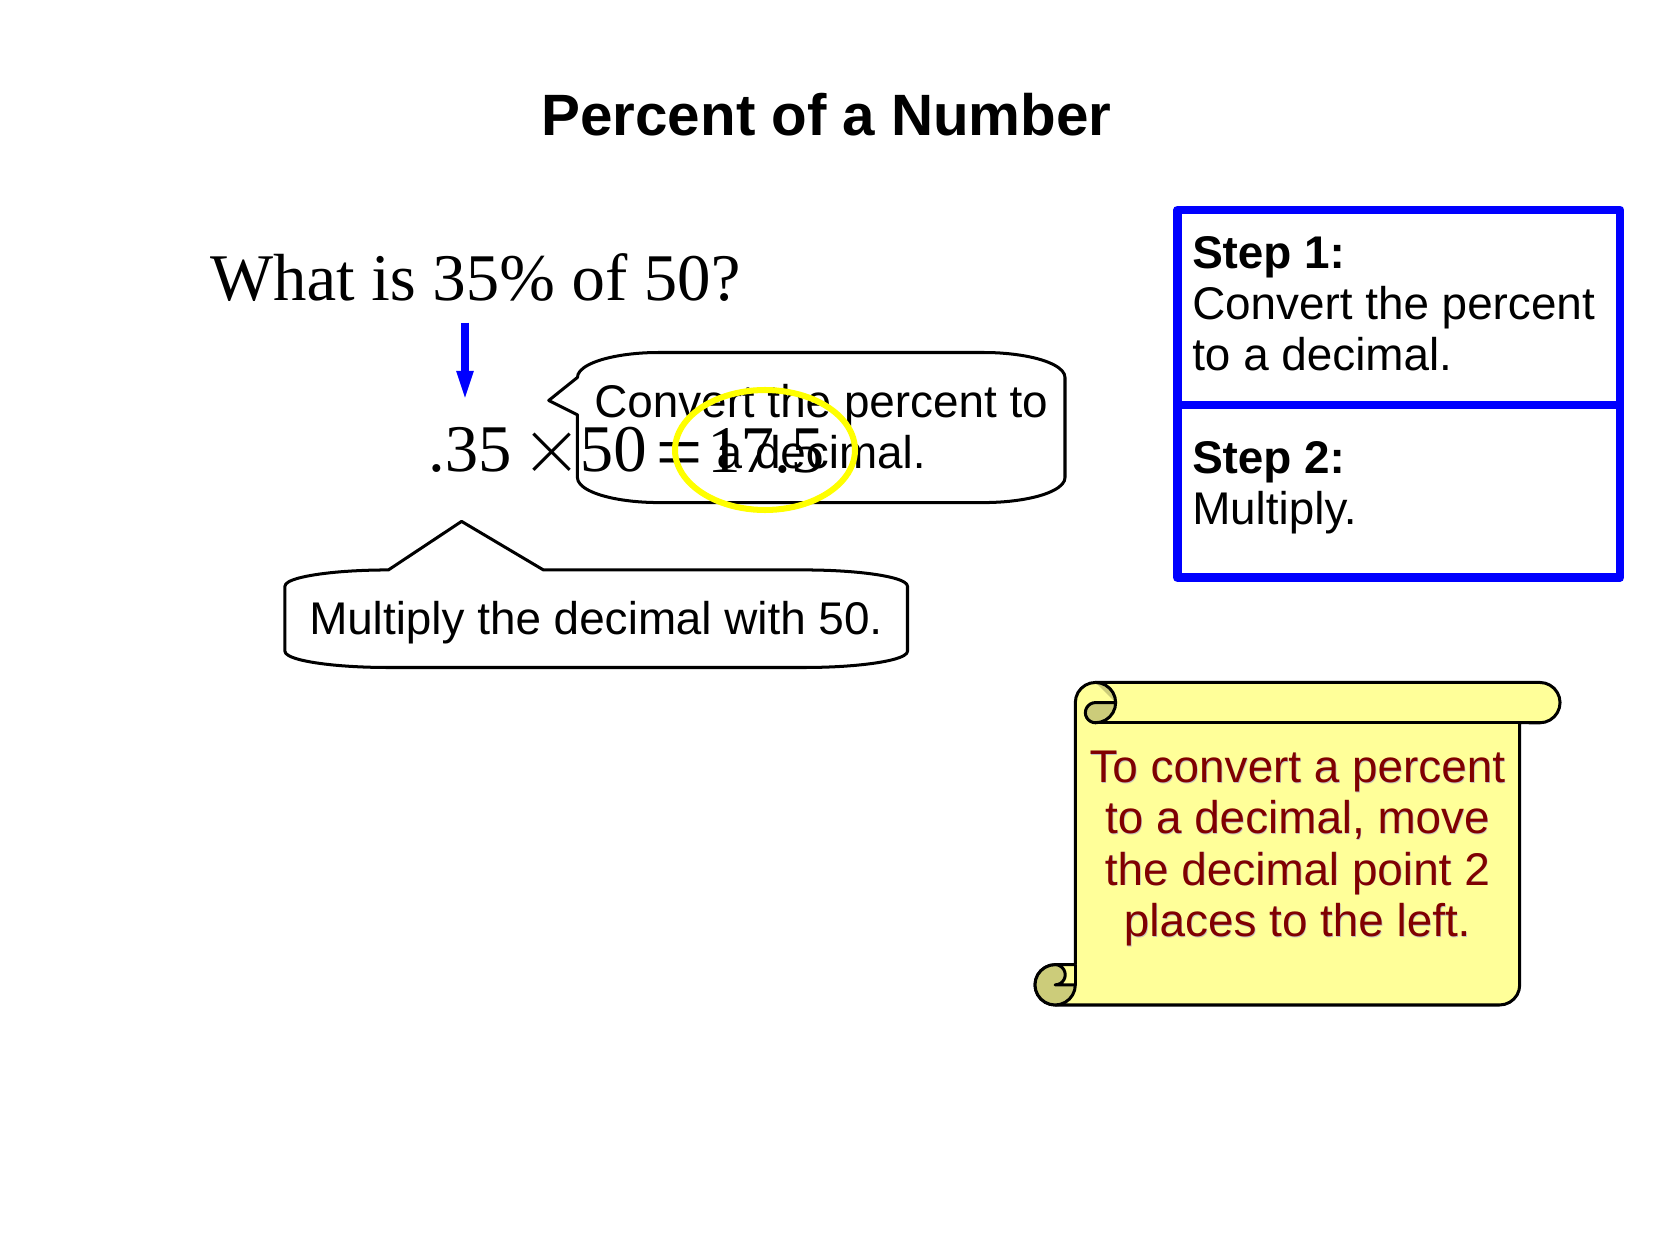

Percent of a Number
Step 1:
Convert the percent
to a decimal.
Step 2:
Multiply.
Convert the percent to
a decimal.
Multiply the decimal with 50.
To convert a percent to a decimal, move the decimal point 2 places to the left.